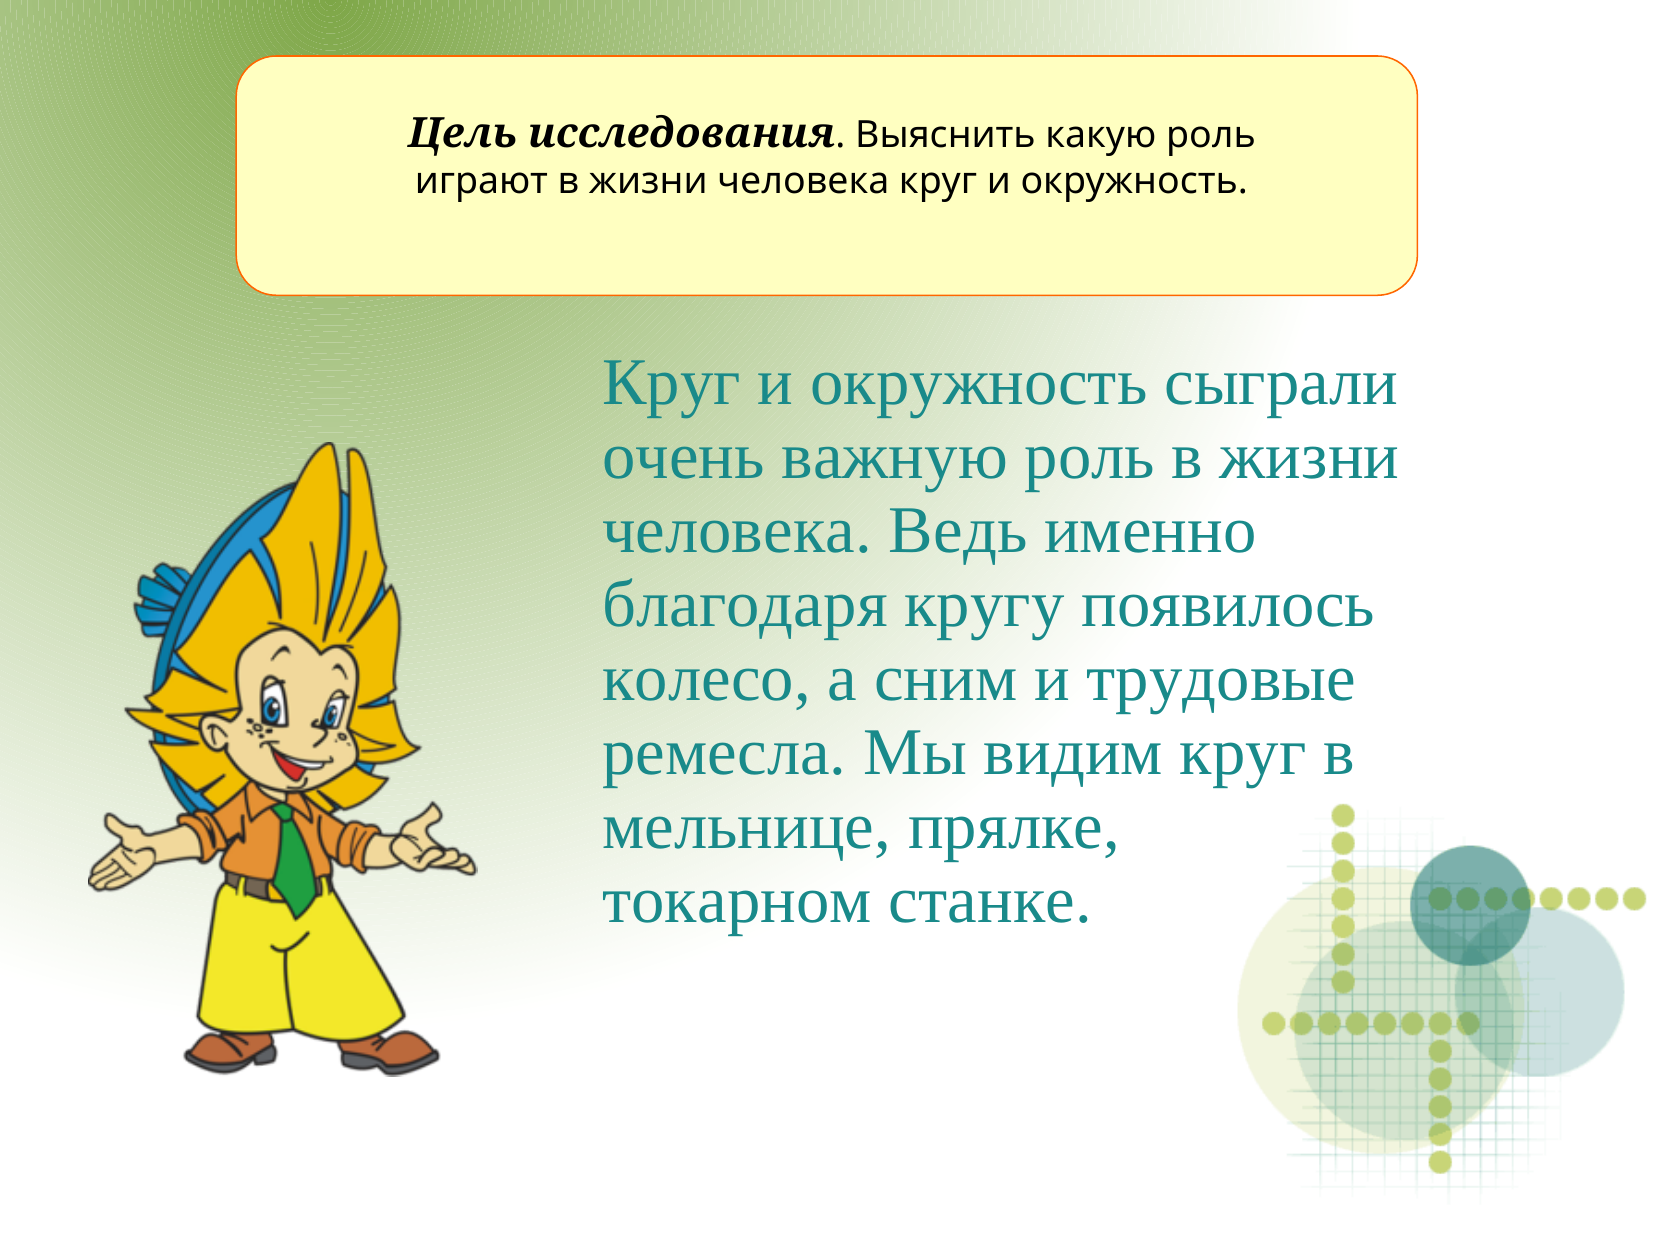

Цель исследования. Выяснить какую роль
 играют в жизни человека круг и окружность.
# Круг и окружность сыграли очень важную роль в жизни человека. Ведь именно благодаря кругу появилось колесо, а сним и трудовые ремесла. Мы видим круг в мельнице, прялке, токарном станке.